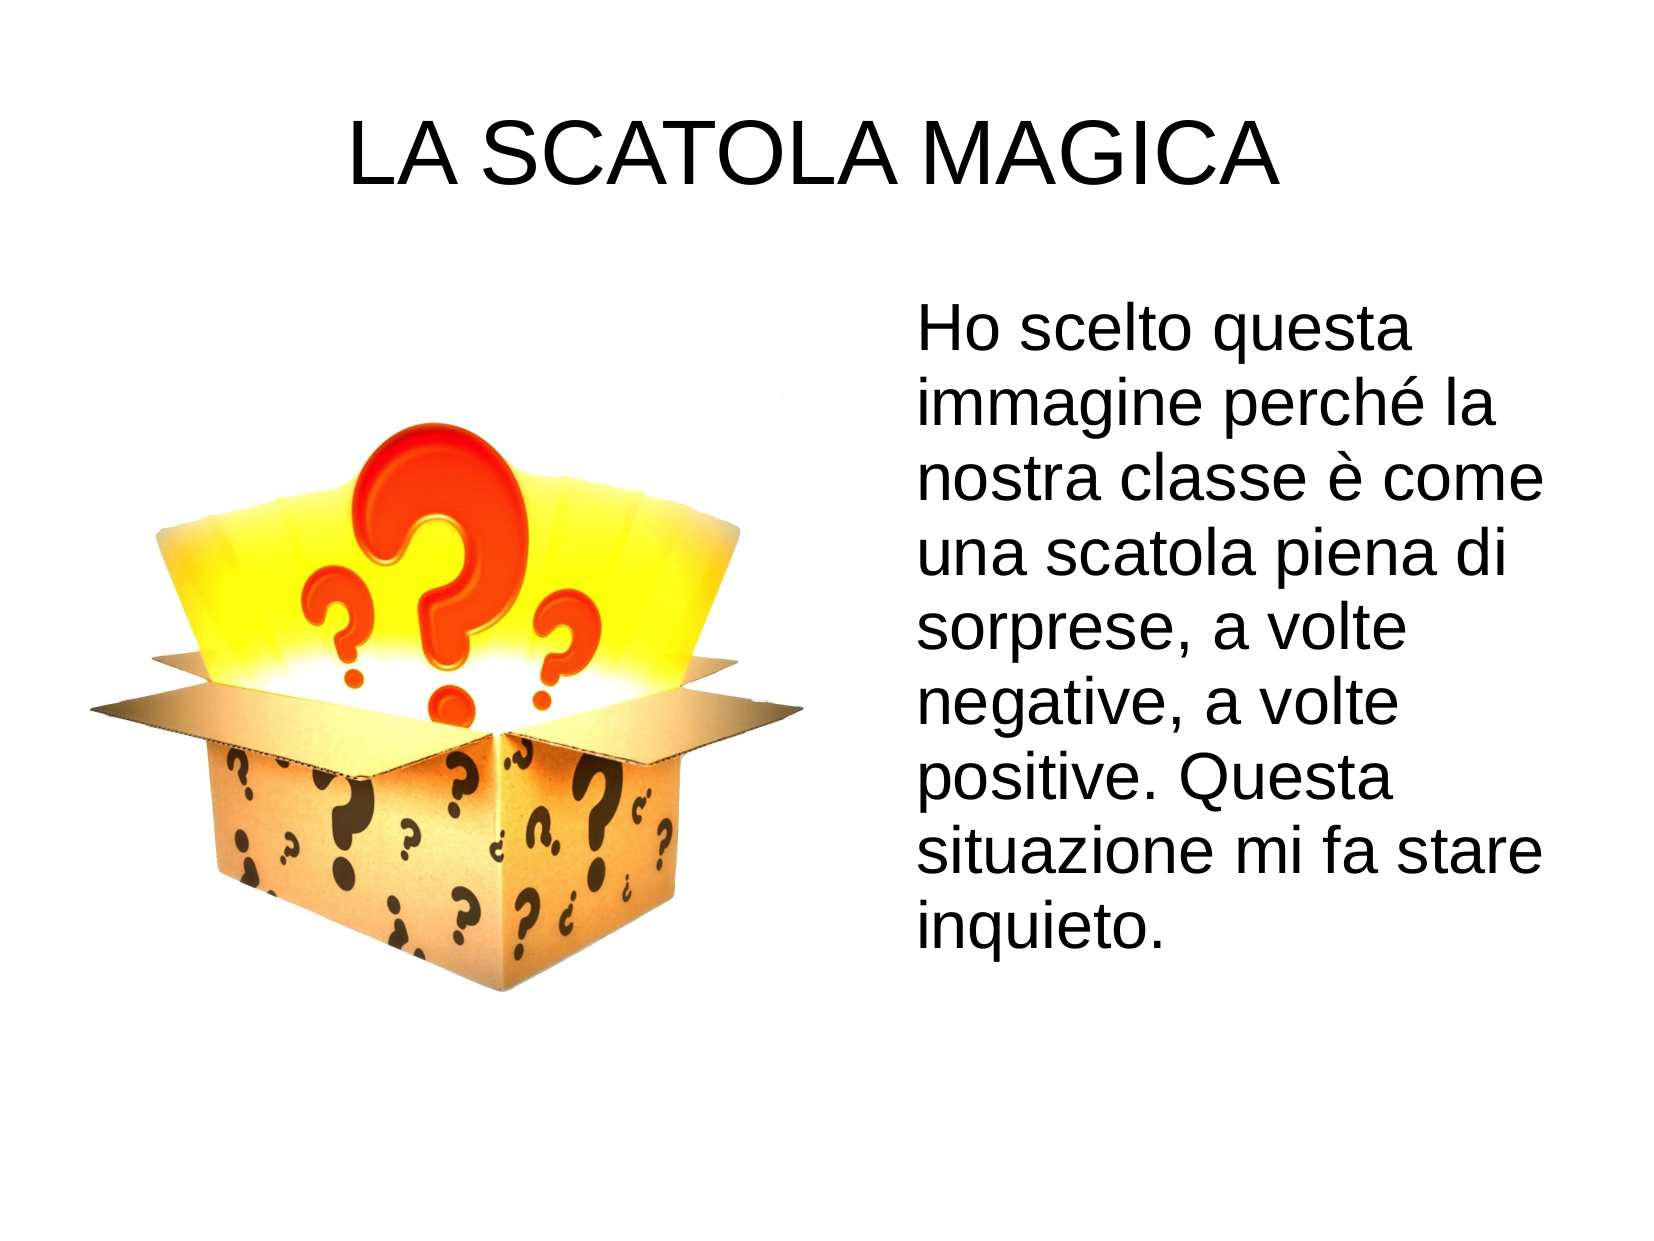

# LA SCATOLA MAGICA
Ho scelto questa immagine perché la nostra classe è come una scatola piena di sorprese, a volte negative, a volte positive. Questa situazione mi fa stare inquieto.